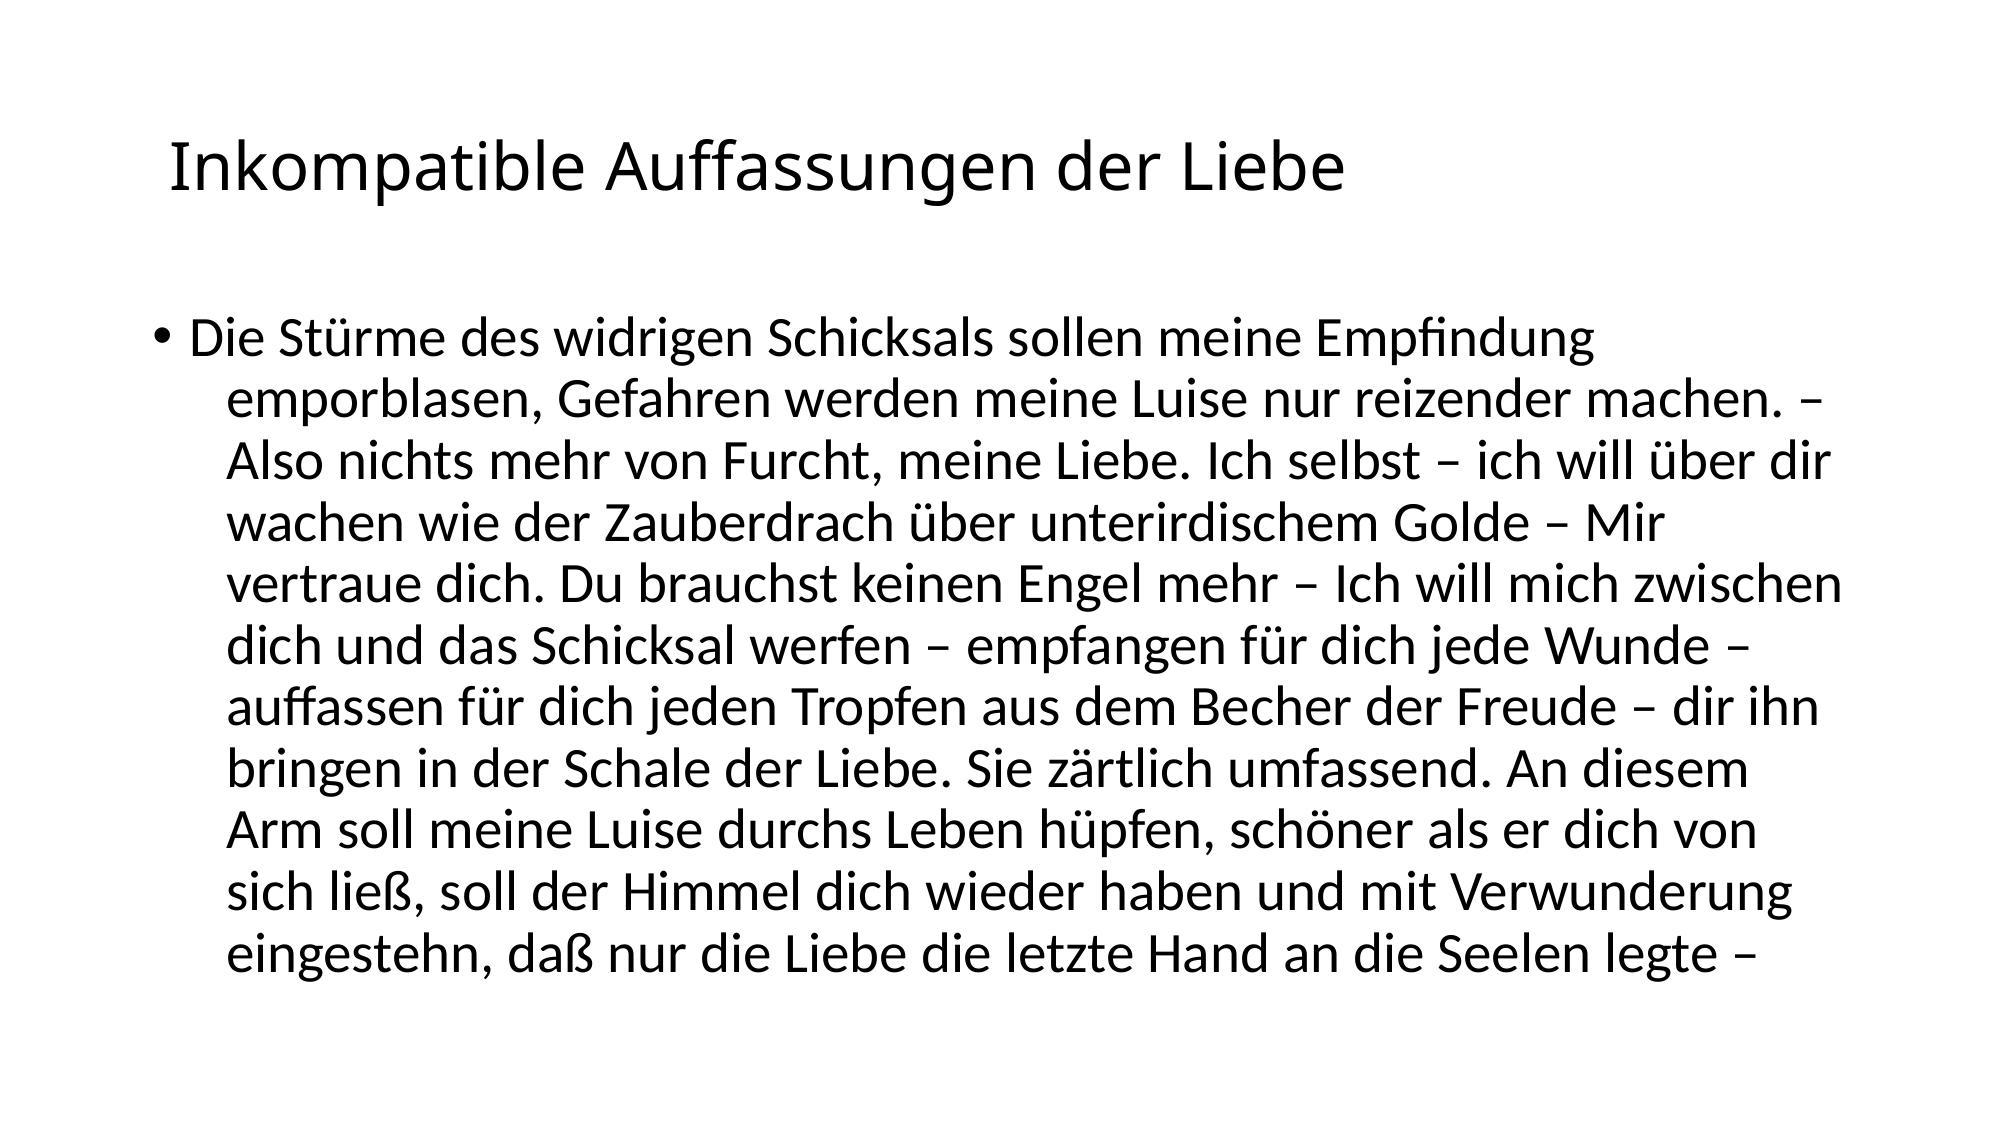

# Inkompatible Auffassungen der Liebe
Die Stürme des widrigen Schicksals sollen meine Empfindung emporblasen, Gefahren werden meine Luise nur reizender machen. – Also nichts mehr von Furcht, meine Liebe. Ich selbst – ich will über dir wachen wie der Zauberdrach über unterirdischem Golde – Mir vertraue dich. Du brauchst keinen Engel mehr – Ich will mich zwischen dich und das Schicksal werfen – empfangen für dich jede Wunde – auffassen für dich jeden Tropfen aus dem Becher der Freude – dir ihn bringen in der Schale der Liebe. Sie zärtlich umfassend. An diesem Arm soll meine Luise durchs Leben hüpfen, schöner als er dich von sich ließ, soll der Himmel dich wieder haben und mit Verwunderung eingestehn, daß nur die Liebe die letzte Hand an die Seelen legte –